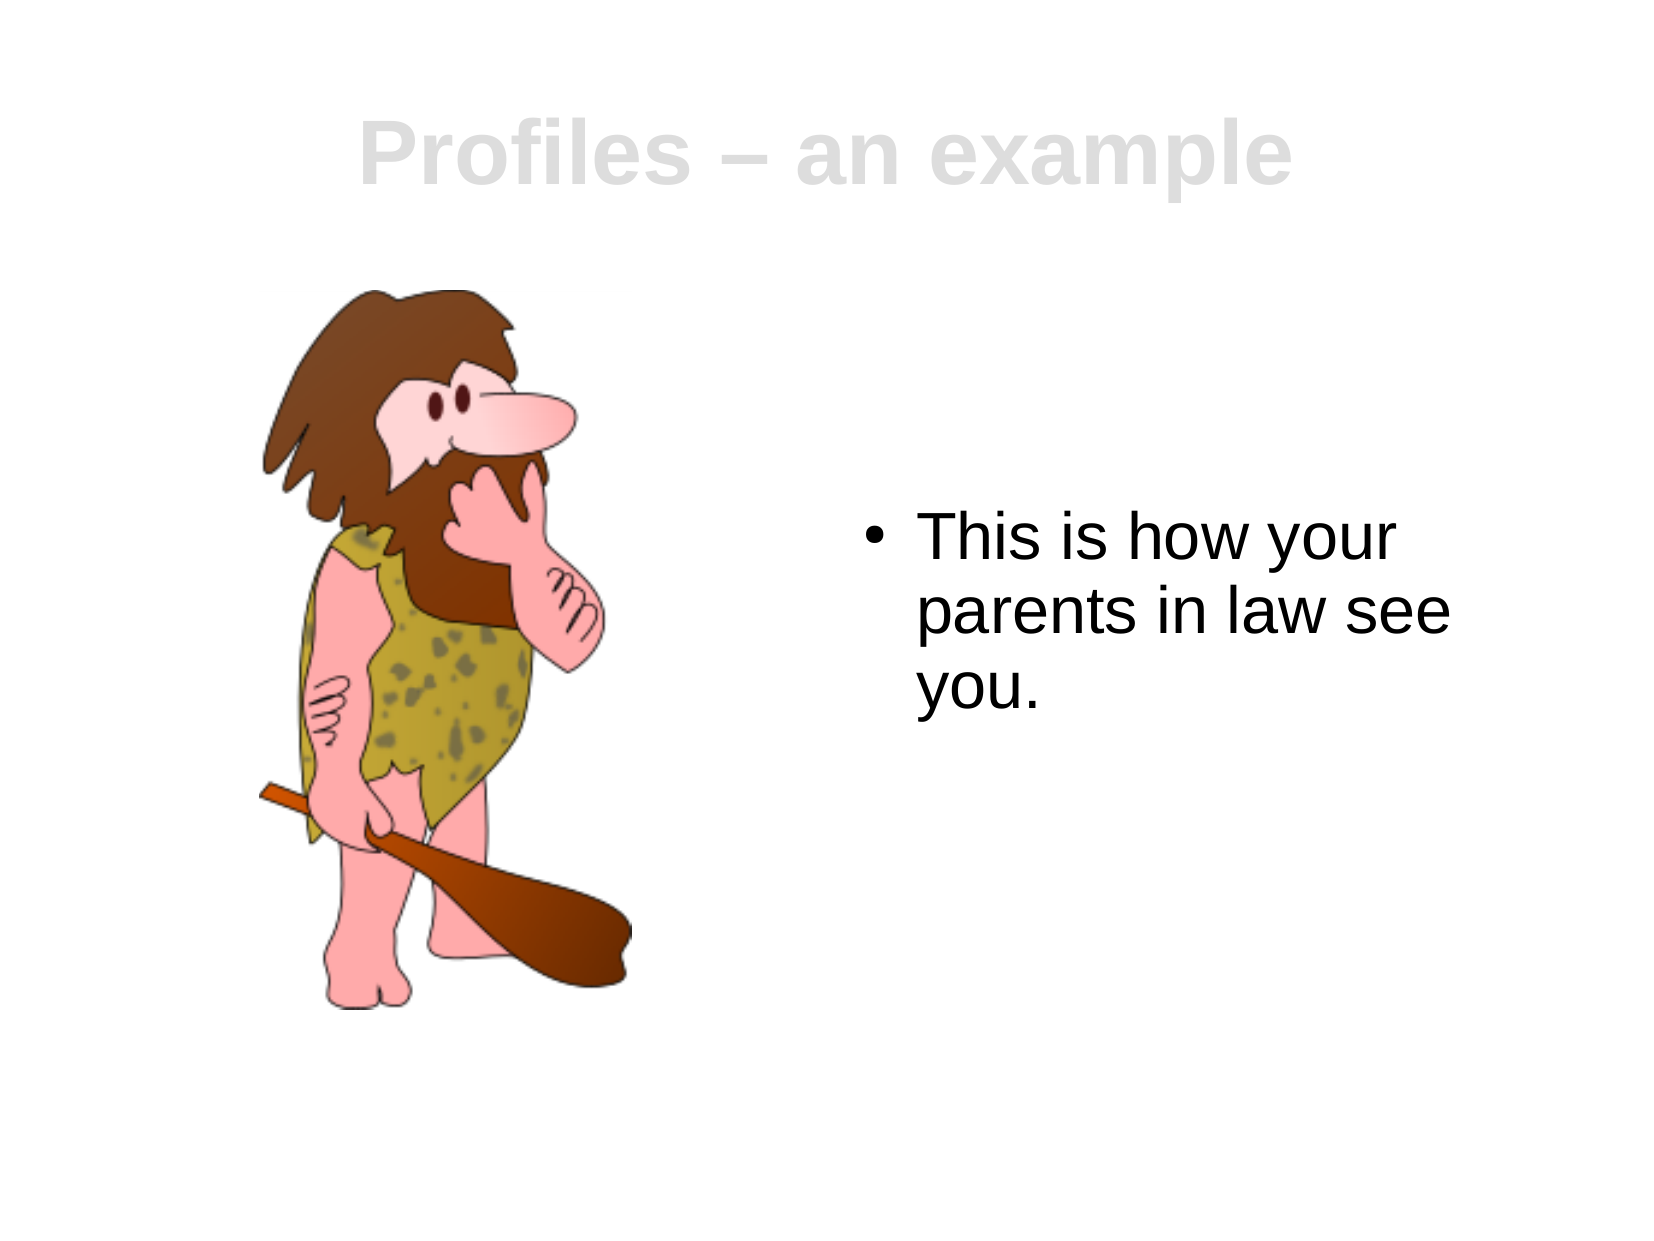

# Profiles – an example
This is how your parents in law see you.